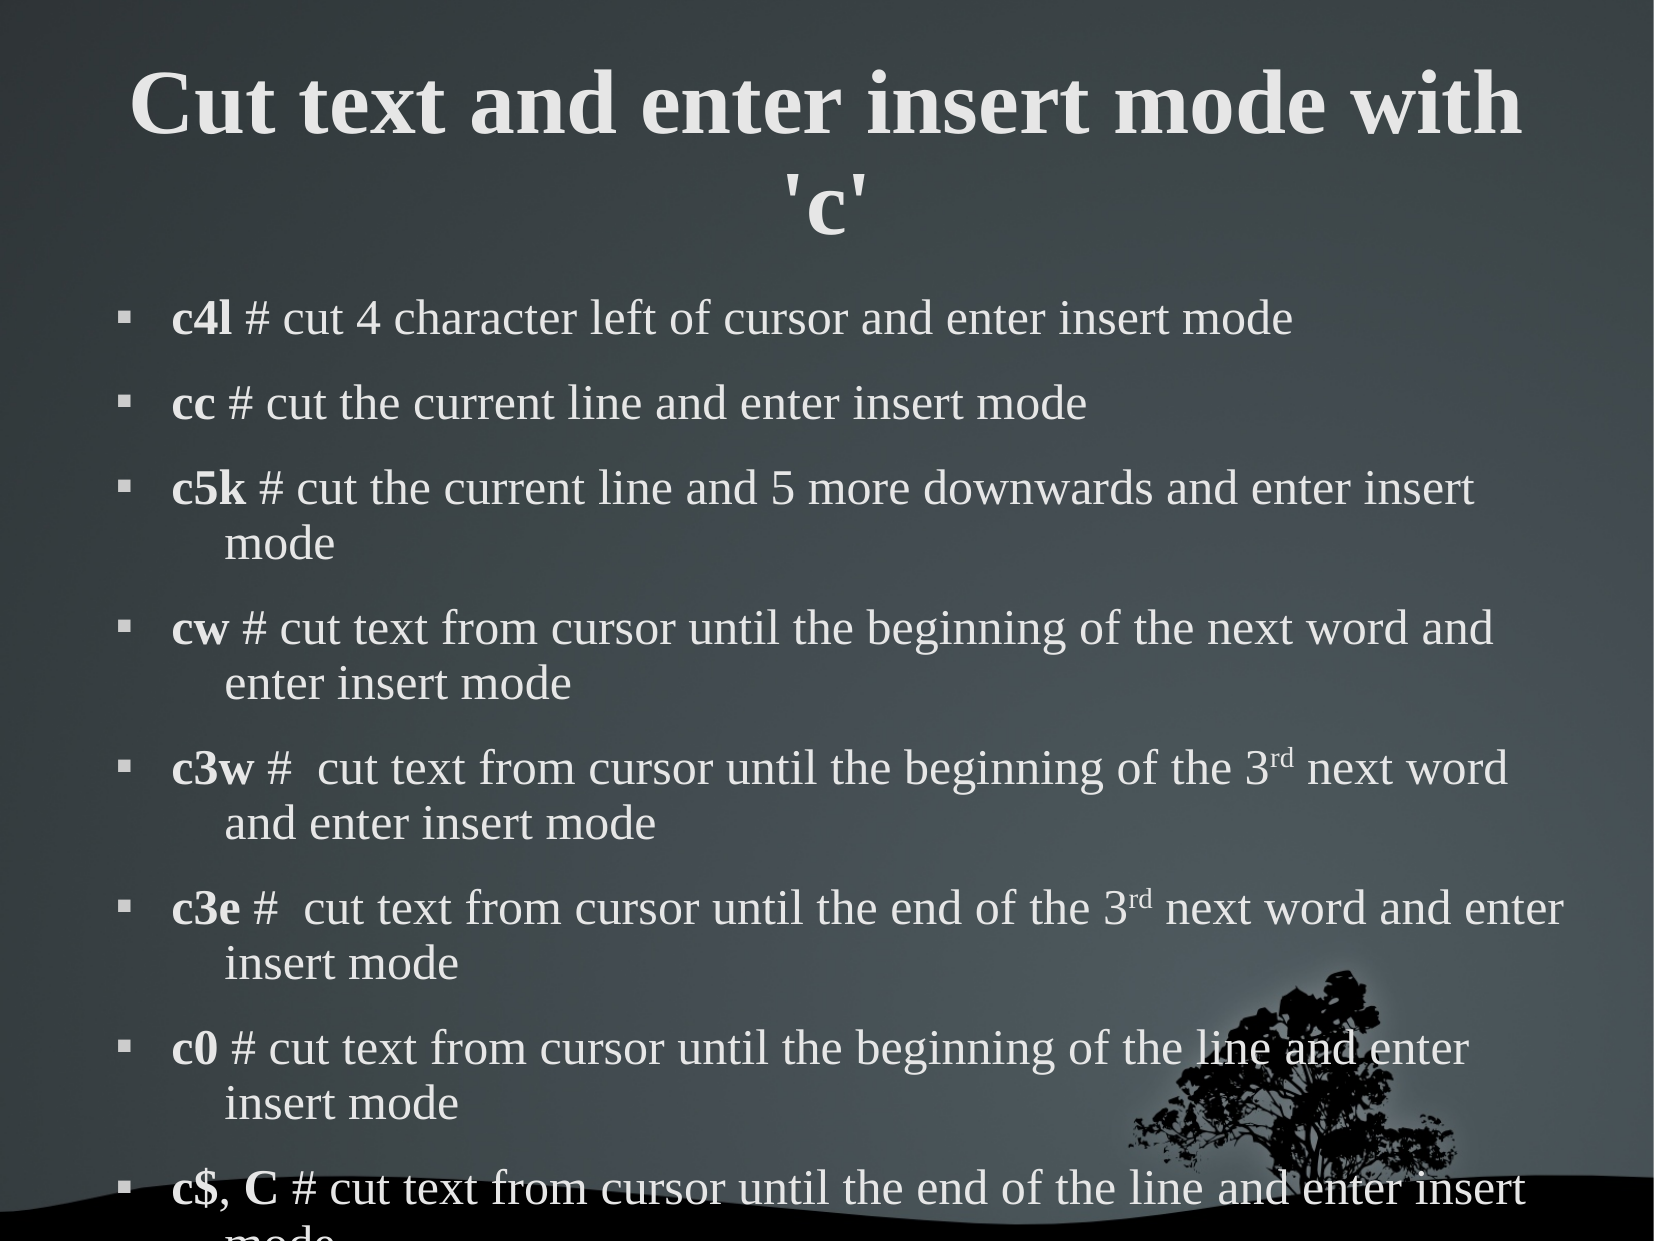

# Cut text and enter insert mode with 'c'
c4l # cut 4 character left of cursor and enter insert mode
cc # cut the current line and enter insert mode
c5k # cut the current line and 5 more downwards and enter insert mode
cw # cut text from cursor until the beginning of the next word and enter insert mode
c3w # cut text from cursor until the beginning of the 3rd next word and enter insert mode
c3e # cut text from cursor until the end of the 3rd next word and enter insert mode
c0 # cut text from cursor until the beginning of the line and enter insert mode
c$, C # cut text from cursor until the end of the line and enter insert mode